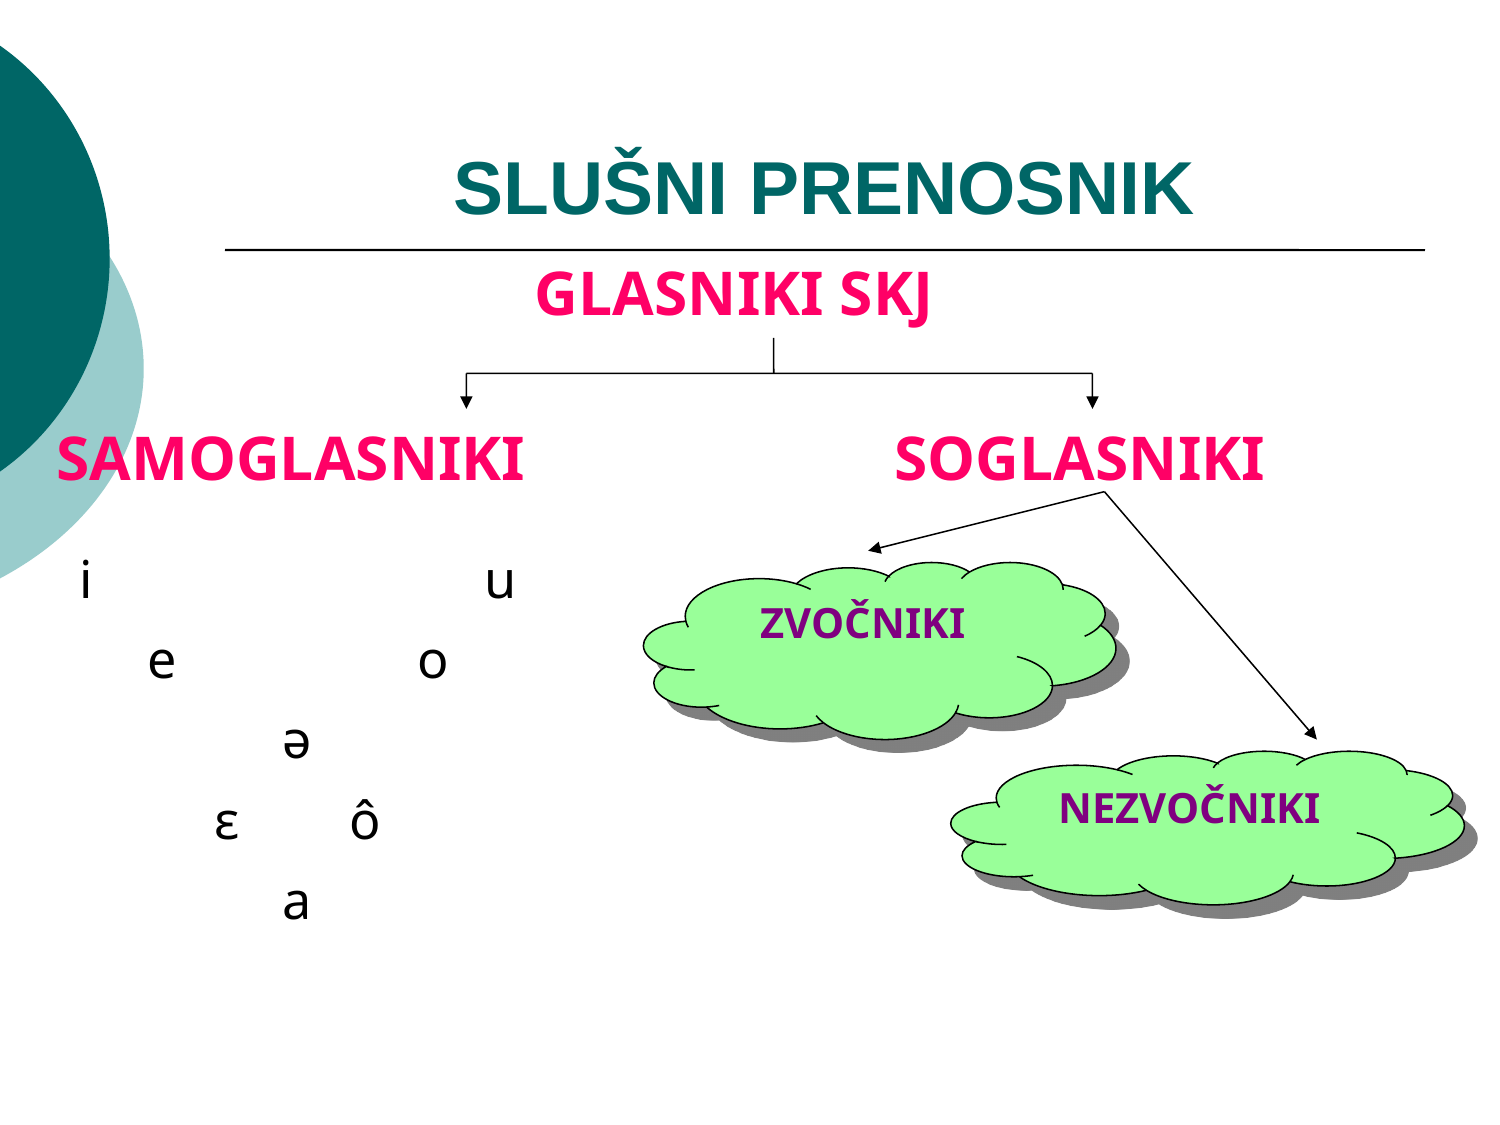

# SLUŠNI PRENOSNIK
GLASNIKI SKJ
SAMOGLASNIKI
SOGLASNIKI
i
u
e
o
ә
ε
ô
a
ZVOČNIKI
NEZVOČNIKI